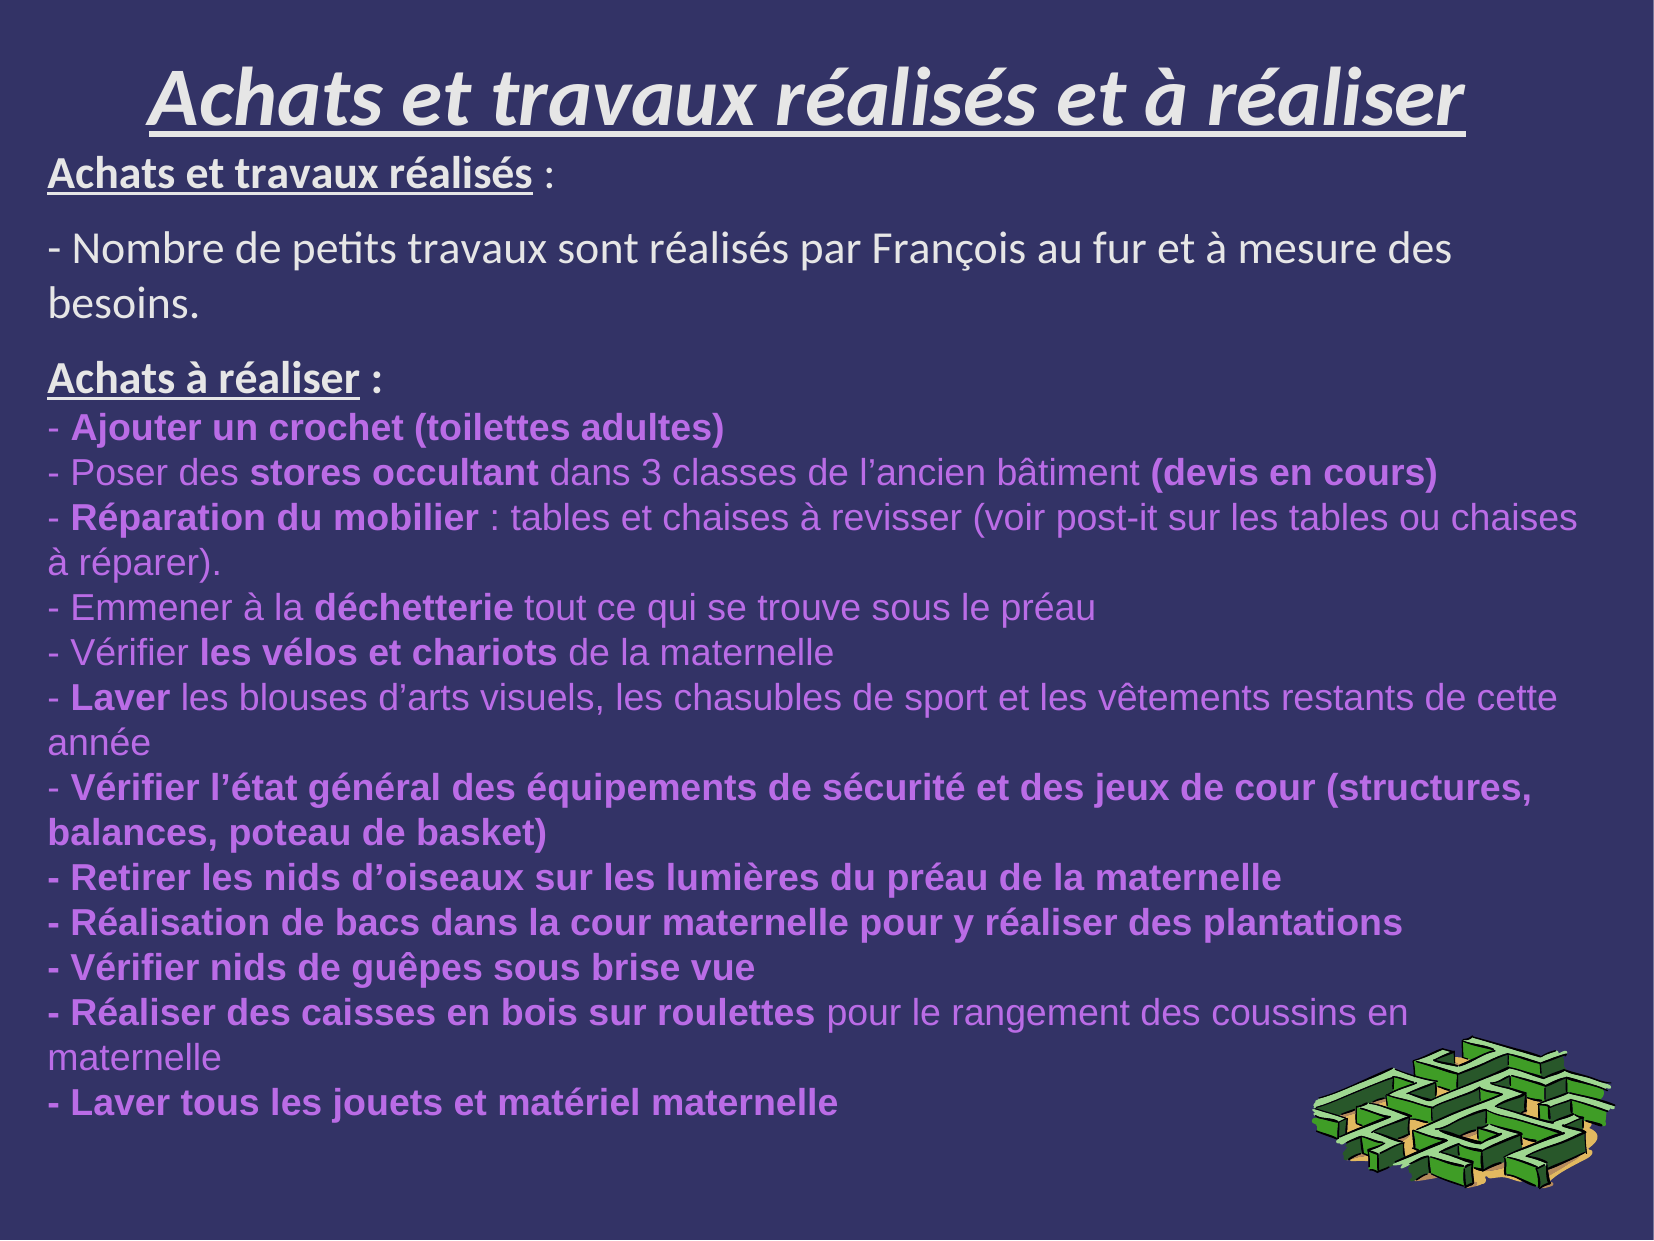

Achats et travaux réalisés et à réaliser
# Achats et travaux réalisés :
- Nombre de petits travaux sont réalisés par François au fur et à mesure des besoins.
Achats à réaliser :
- Ajouter un crochet (toilettes adultes)
- Poser des stores occultant dans 3 classes de l’ancien bâtiment (devis en cours)
- Réparation du mobilier : tables et chaises à revisser (voir post-it sur les tables ou chaises à réparer).
- Emmener à la déchetterie tout ce qui se trouve sous le préau
- Vérifier les vélos et chariots de la maternelle
- Laver les blouses d’arts visuels, les chasubles de sport et les vêtements restants de cette année
- Vérifier l’état général des équipements de sécurité et des jeux de cour (structures, balances, poteau de basket)
- Retirer les nids d’oiseaux sur les lumières du préau de la maternelle
- Réalisation de bacs dans la cour maternelle pour y réaliser des plantations
- Vérifier nids de guêpes sous brise vue
- Réaliser des caisses en bois sur roulettes pour le rangement des coussins en maternelle
- Laver tous les jouets et matériel maternelle